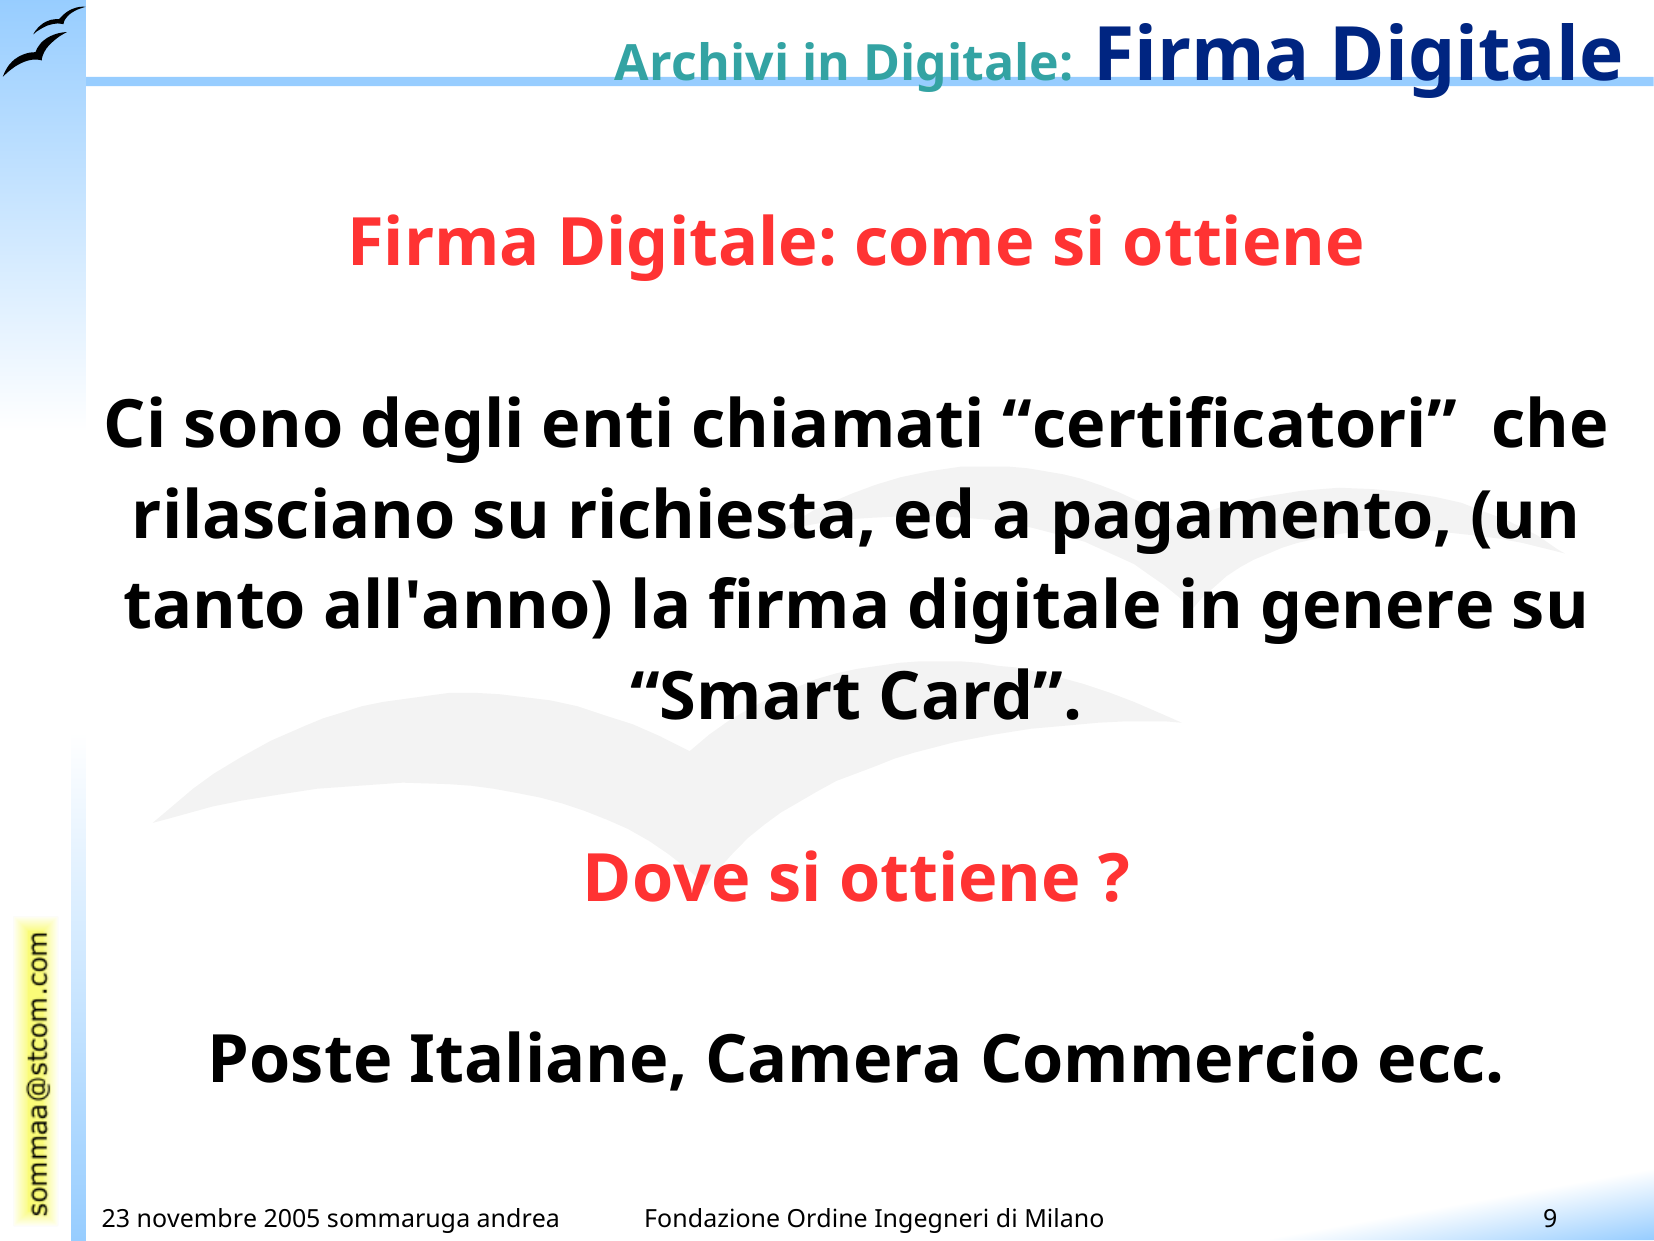

# Archivi in Digitale: Firma Digitale
Firma Digitale: come si ottiene
Ci sono degli enti chiamati “certificatori” che rilasciano su richiesta, ed a pagamento, (un tanto all'anno) la firma digitale in genere su “Smart Card”.
Dove si ottiene ?
Poste Italiane, Camera Commercio ecc.